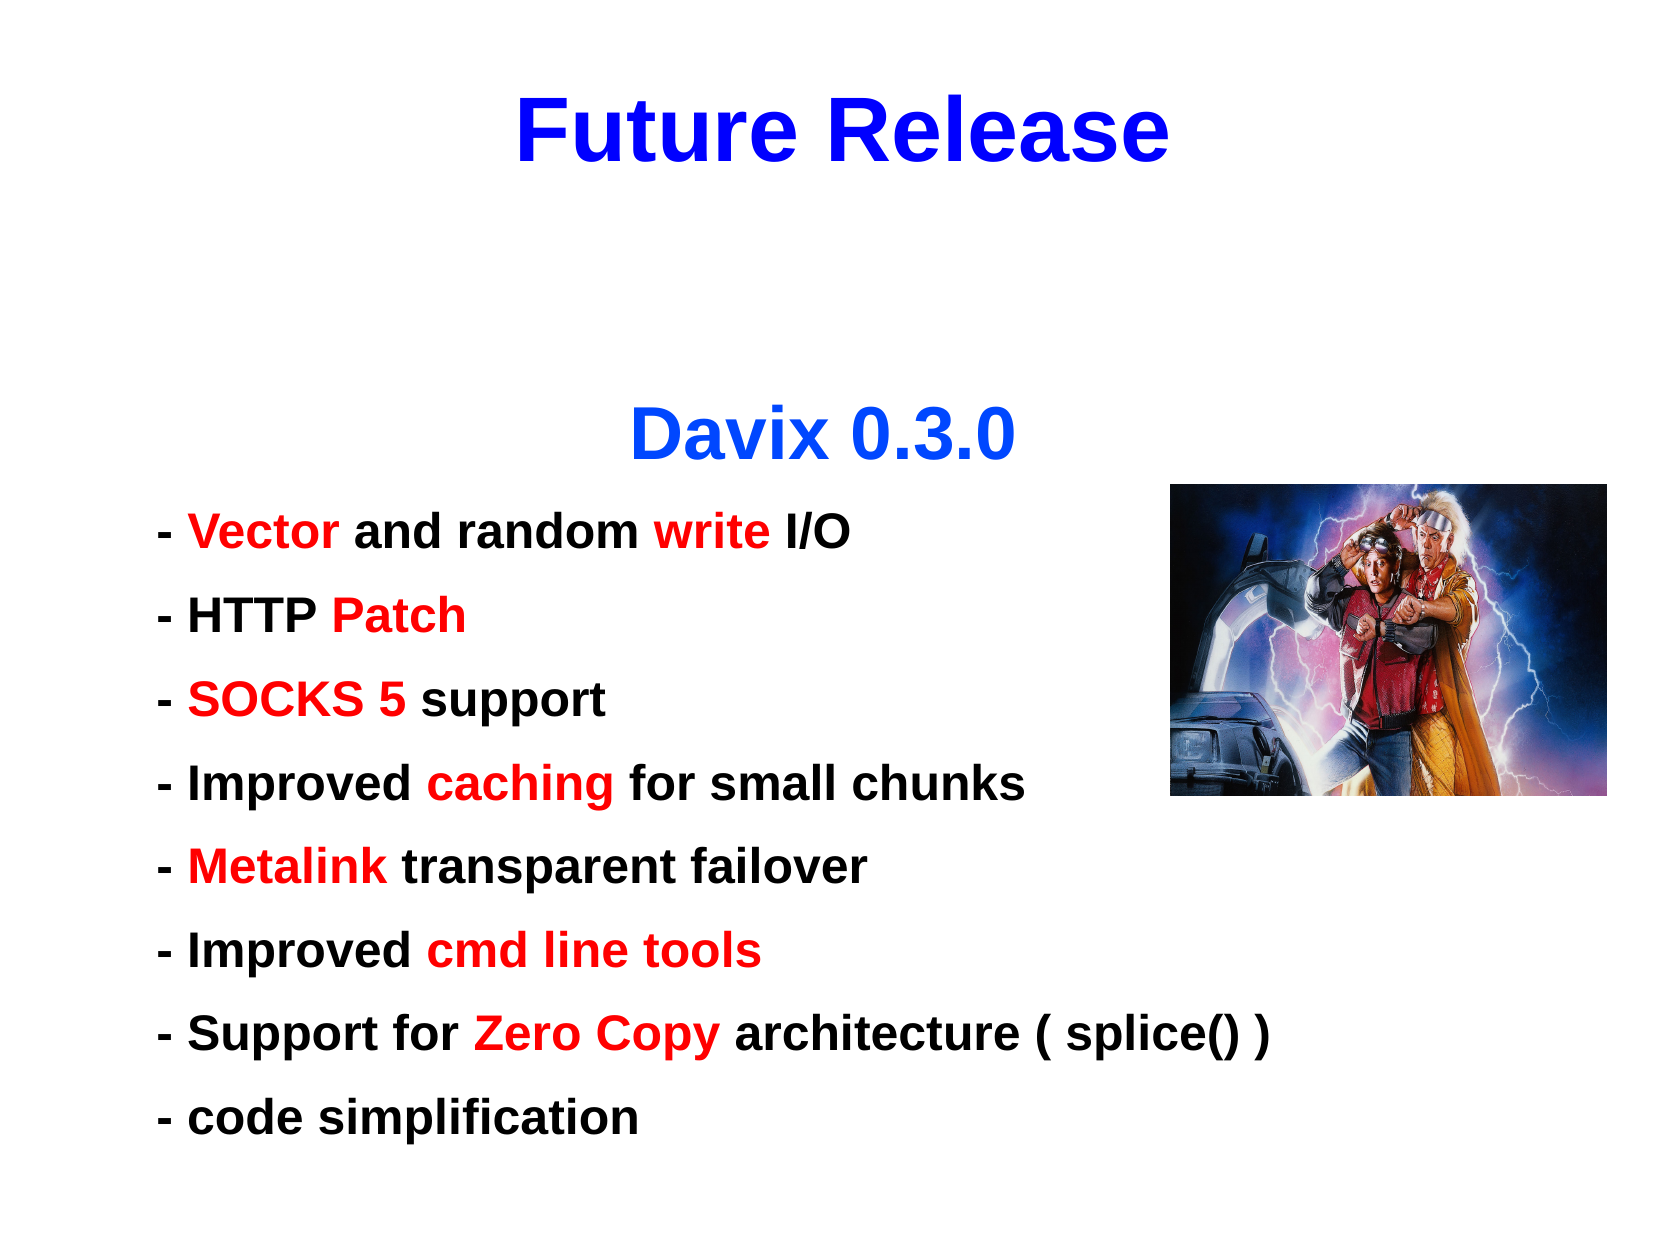

Future Release
Davix 0.3.0
- Vector and random write I/O
- HTTP Patch
- SOCKS 5 support
- Improved caching for small chunks
- Metalink transparent failover
- Improved cmd line tools
- Support for Zero Copy architecture ( splice() )
- code simplification